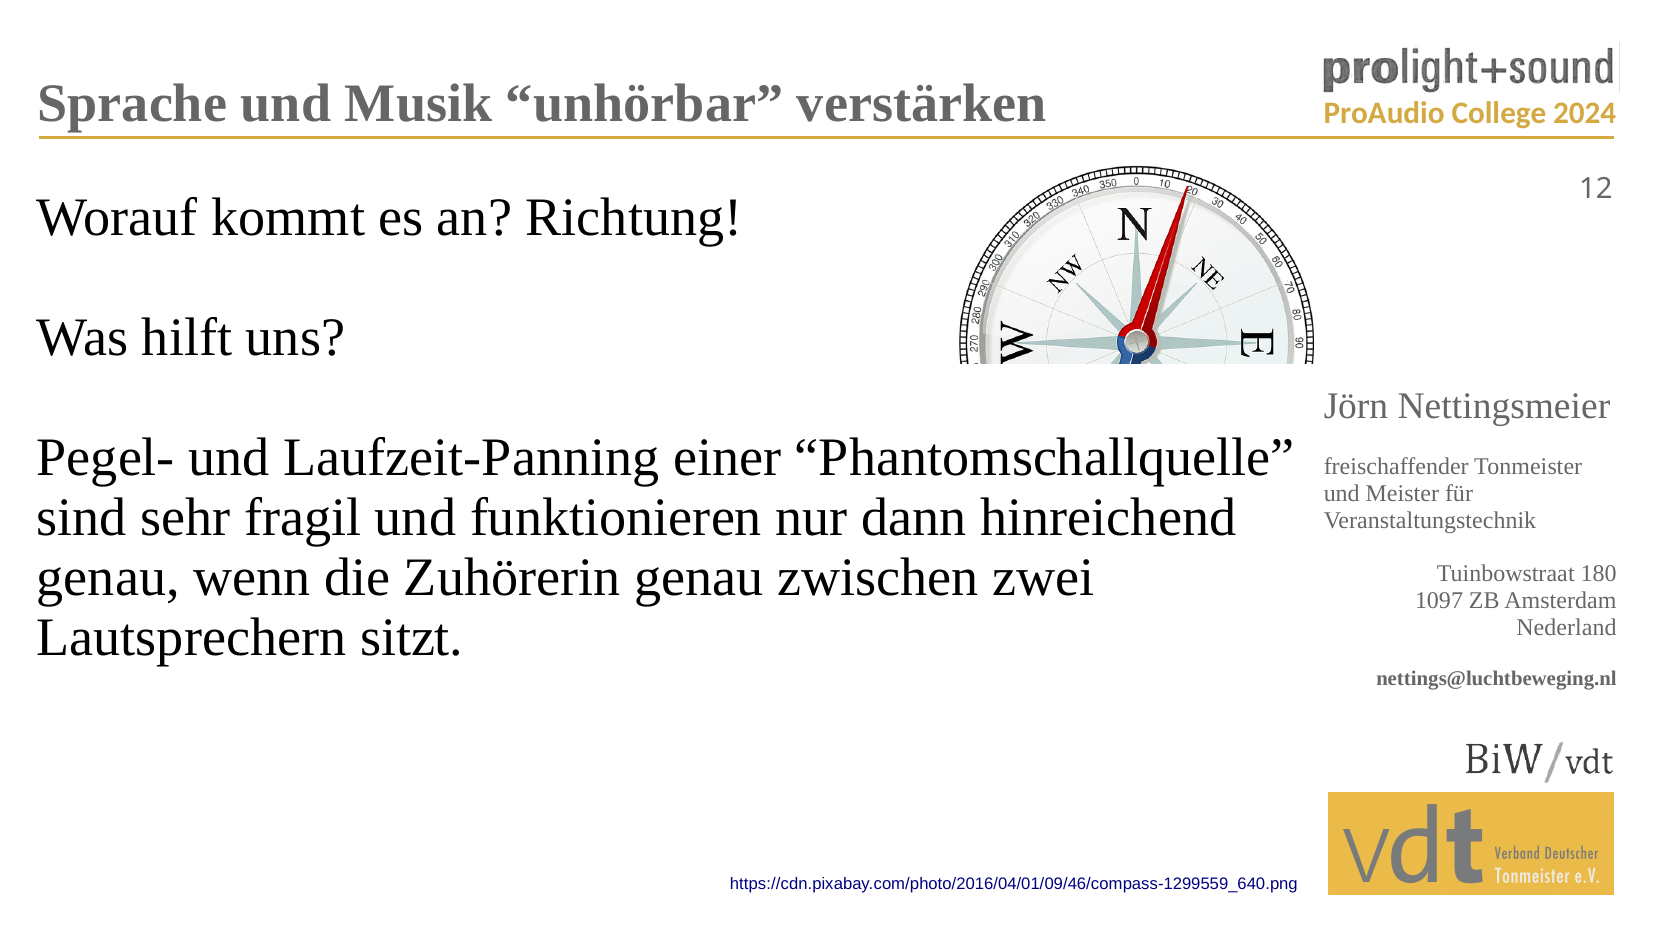

Sprache und Musik “unhörbar” verstärken
12
# Worauf kommt es an? Richtung!
Was hilft uns?
Pegel- und Laufzeit-Panning einer “Phantomschallquelle” sind sehr fragil und funktionieren nur dann hinreichend genau, wenn die Zuhörerin genau zwischen zwei Lautsprechern sitzt.
https://cdn.pixabay.com/photo/2016/04/01/09/46/compass-1299559_640.png